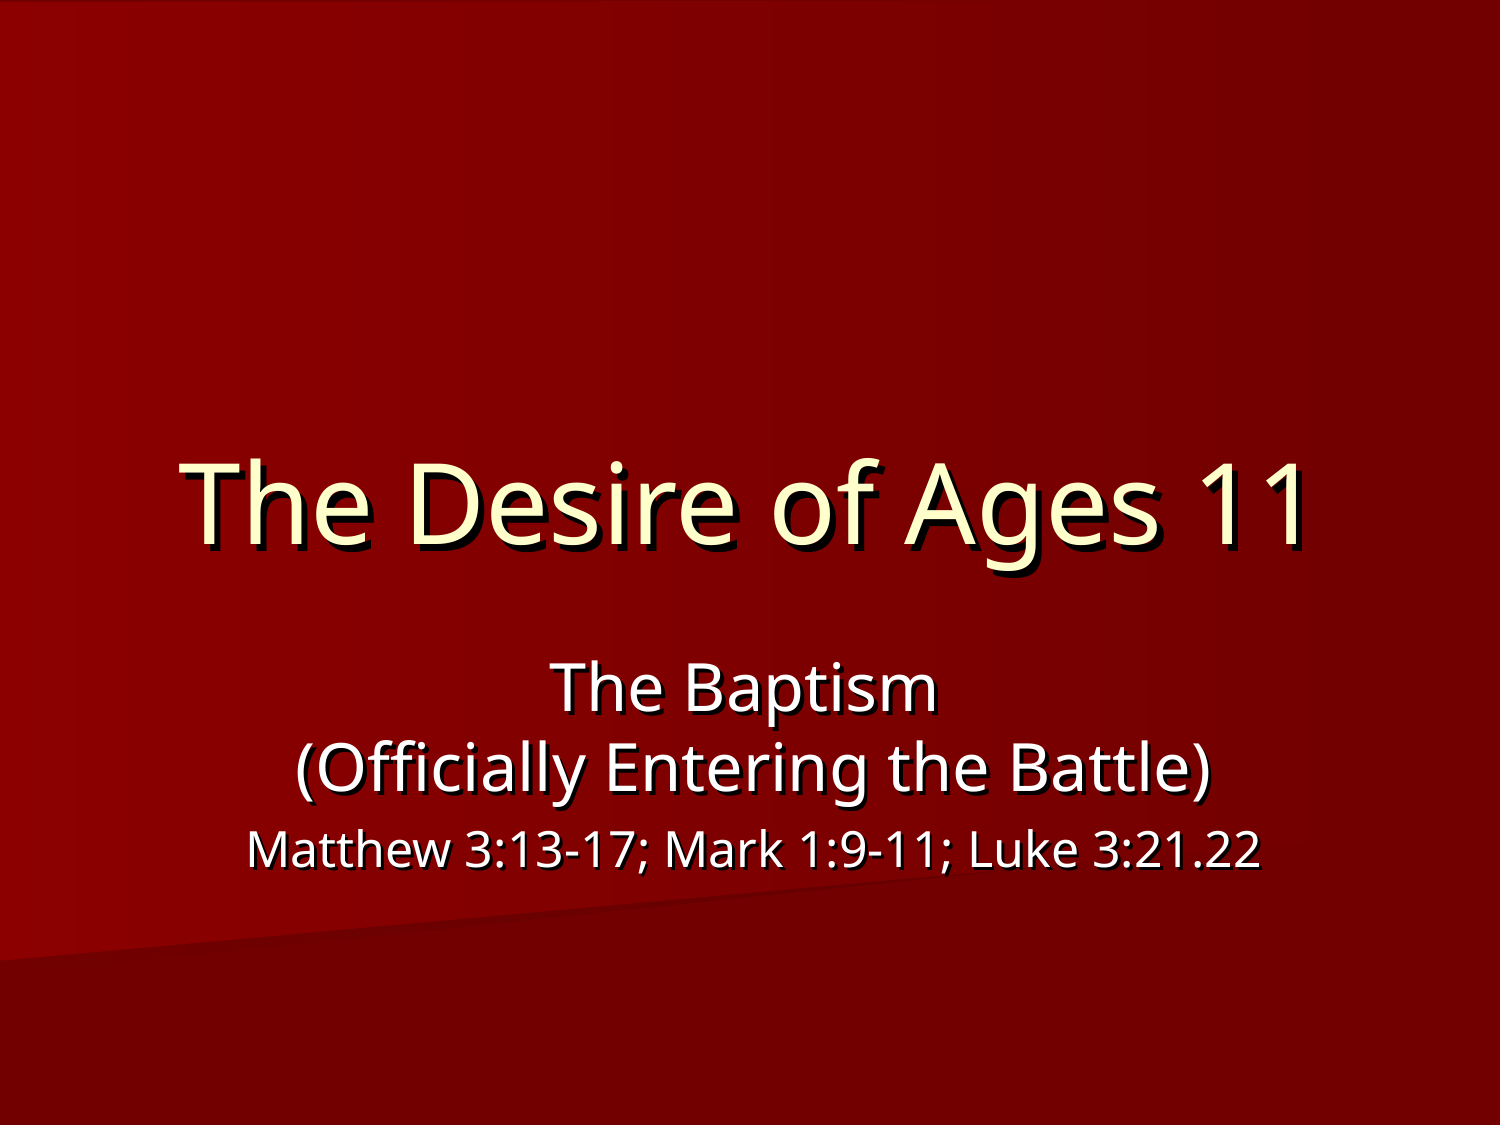

# The Desire of Ages 11
The Baptism
(Officially Entering the Battle)
Matthew 3:13-17; Mark 1:9-11; Luke 3:21.22